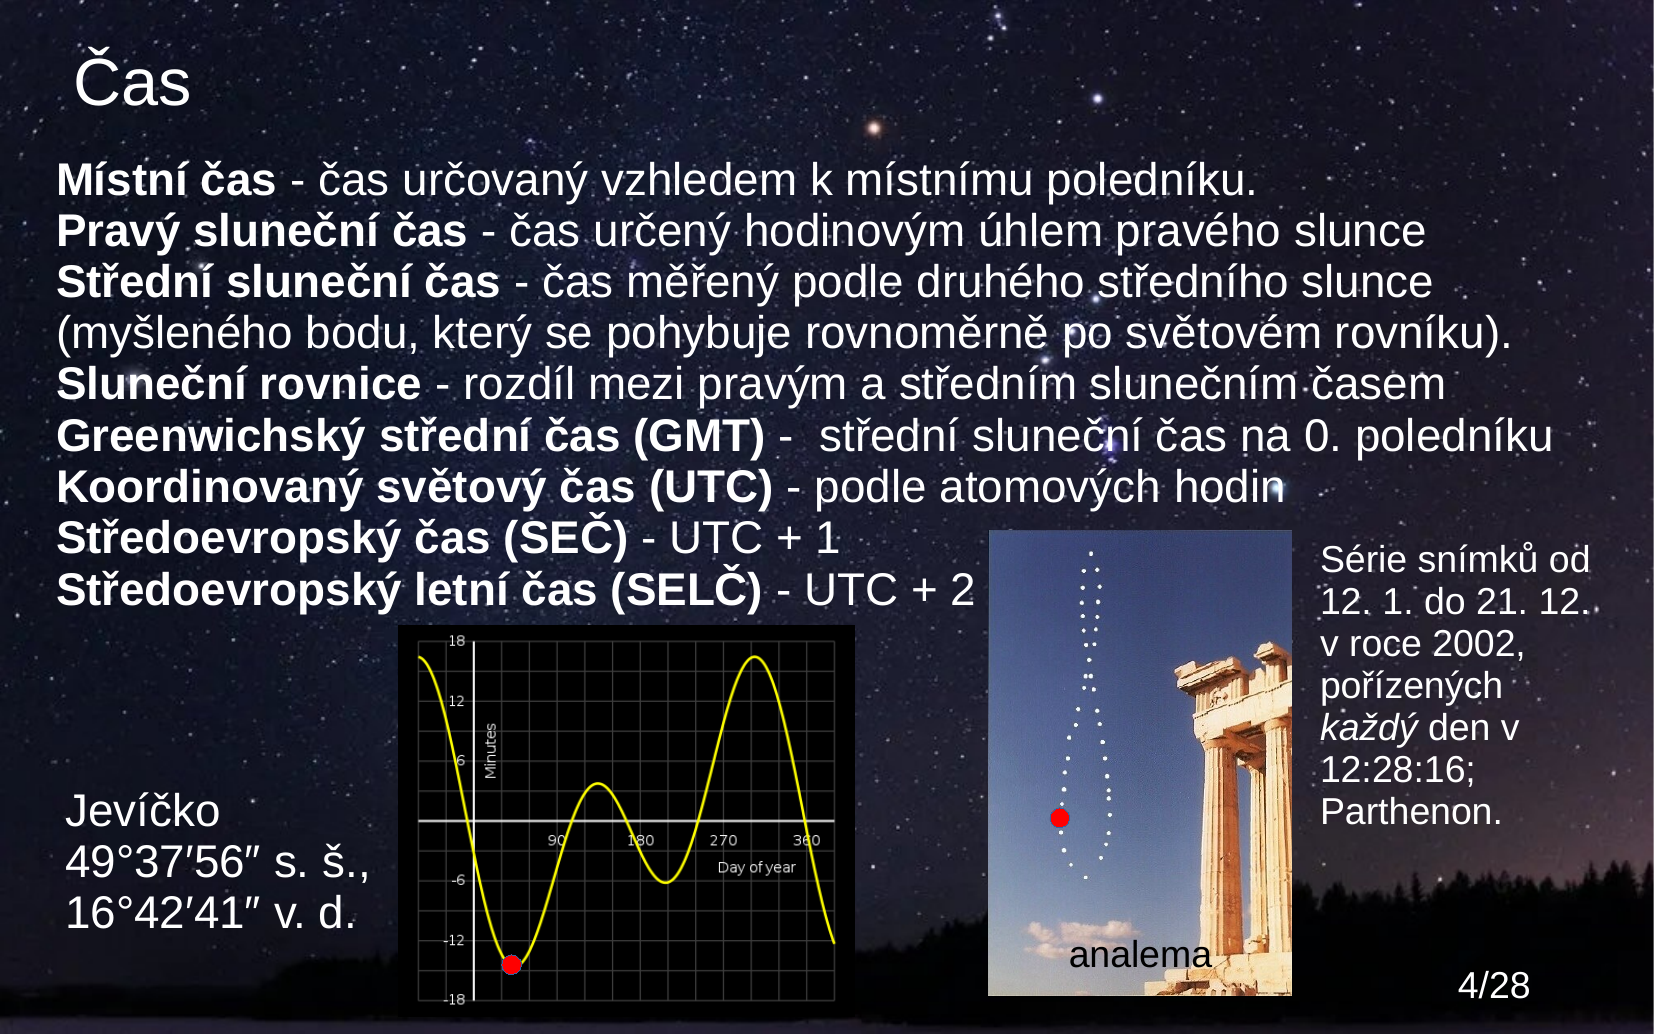

Čas
Místní čas - čas určovaný vzhledem k místnímu poledníku.
Pravý sluneční čas - čas určený hodinovým úhlem pravého slunce
Střední sluneční čas - čas měřený podle druhého středního slunce (myšleného bodu, který se pohybuje rovnoměrně po světovém rovníku).
Sluneční rovnice - rozdíl mezi pravým a středním slunečním časem
Greenwichský střední čas (GMT) - střední sluneční čas na 0. poledníku
Koordinovaný světový čas (UTC) - podle atomových hodin
Středoevropský čas (SEČ) - UTC + 1
Středoevropský letní čas (SELČ) - UTC + 2
Série snímků od 12. 1. do 21. 12. v roce 2002, pořízených každý den v 12:28:16; Parthenon.
Jevíčko
49°37′56″ s. š.,
16°42′41″ v. d.
analema